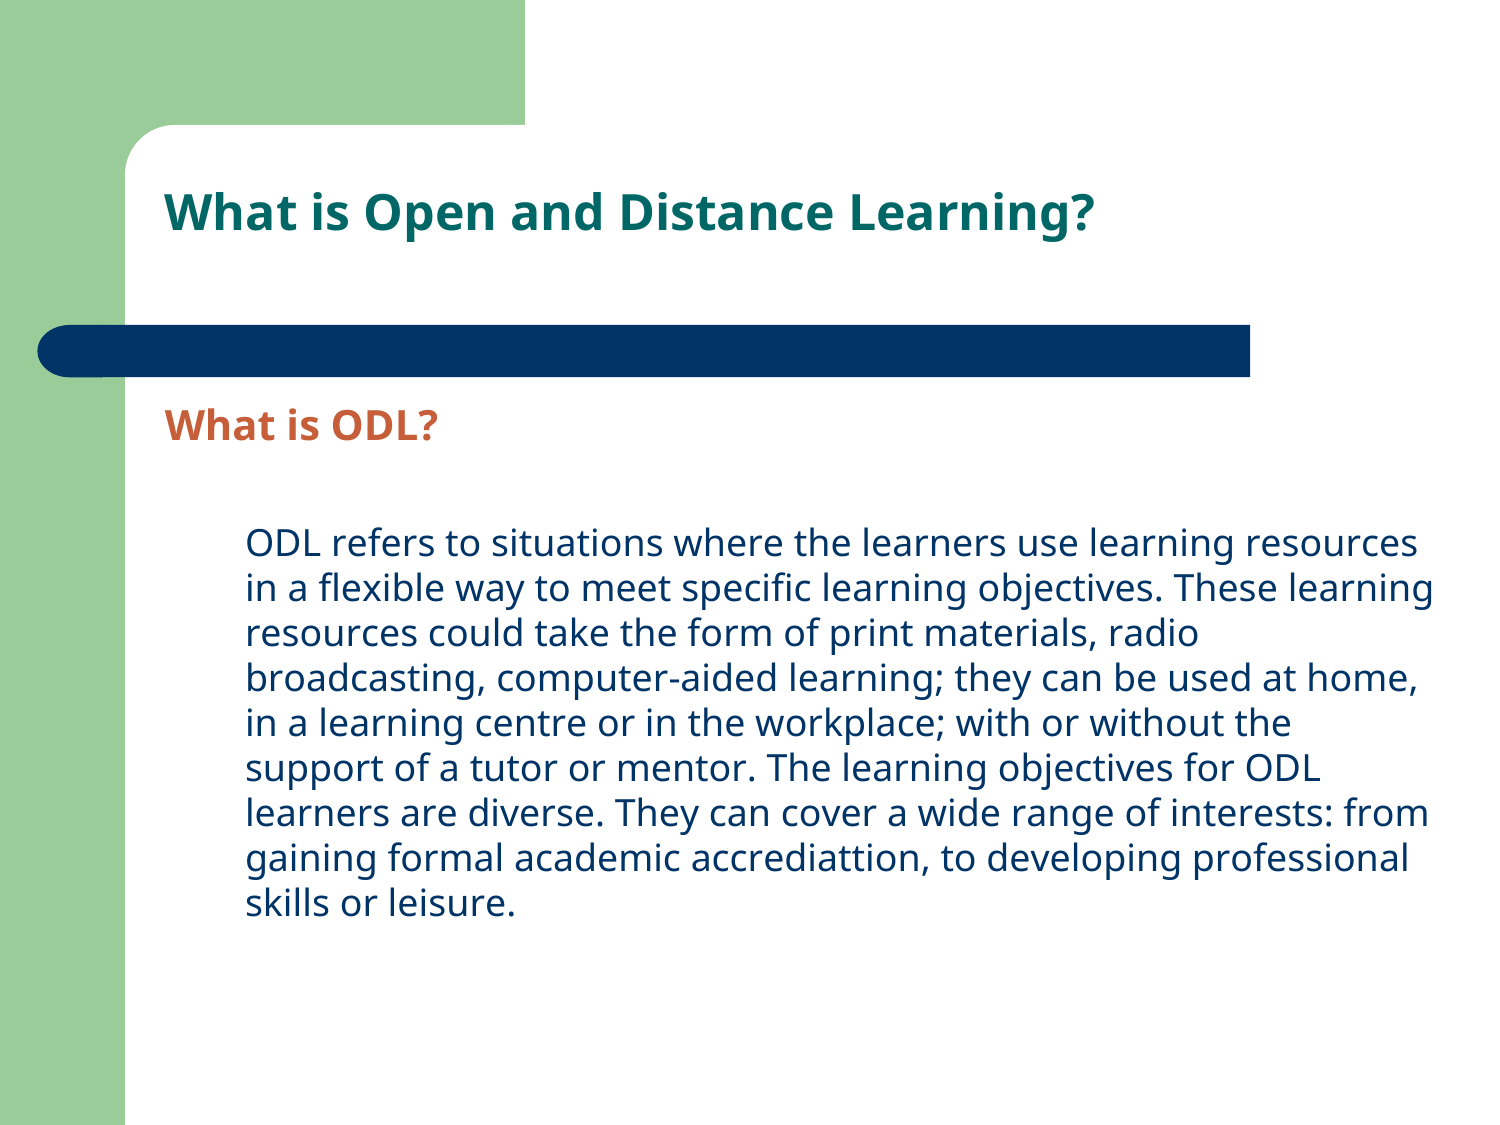

# What is Open and Distance Learning?
What is ODL?
ODL refers to situations where the learners use learning resources in a flexible way to meet specific learning objectives. These learning resources could take the form of print materials, radio broadcasting, computer-aided learning; they can be used at home, in a learning centre or in the workplace; with or without the support of a tutor or mentor. The learning objectives for ODL learners are diverse. They can cover a wide range of interests: from gaining formal academic accrediattion, to developing professional skills or leisure.